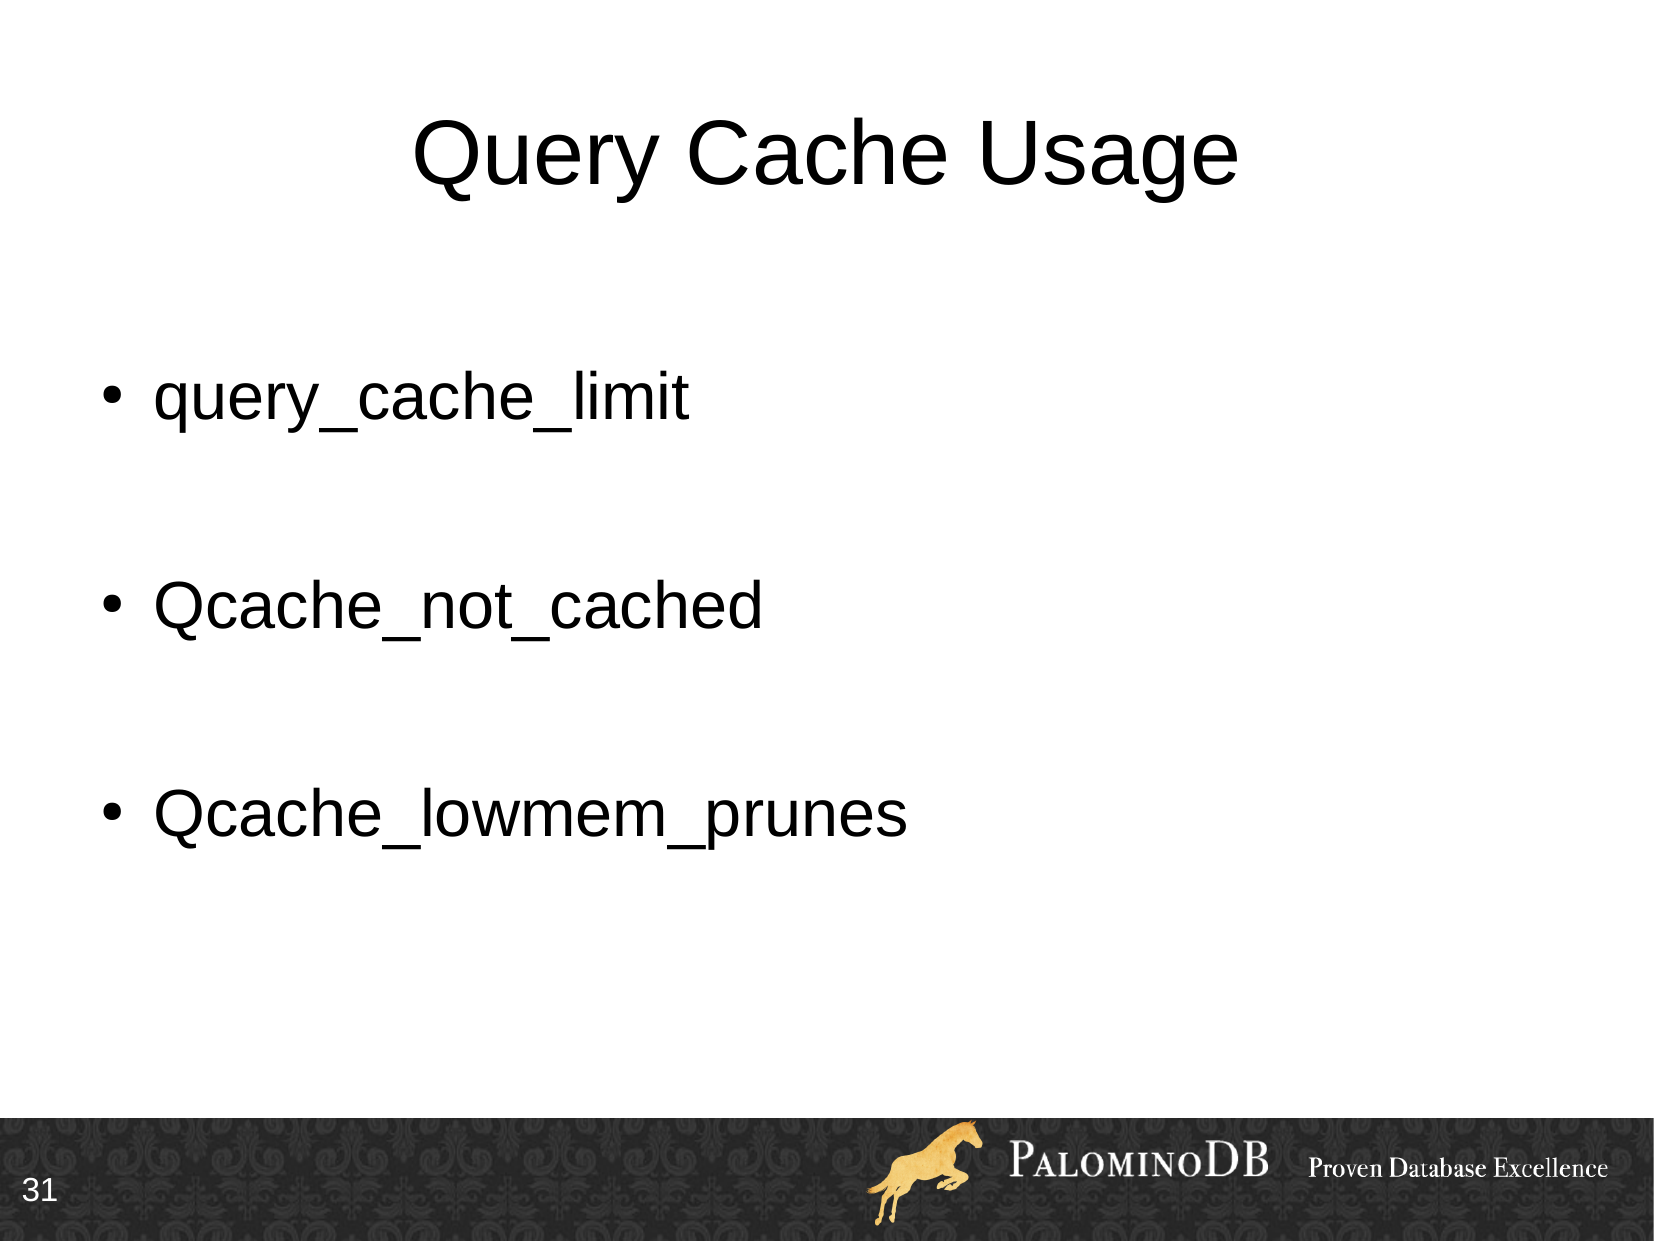

# Query Cache Usage
query_cache_limit
Qcache_not_cached
Qcache_lowmem_prunes